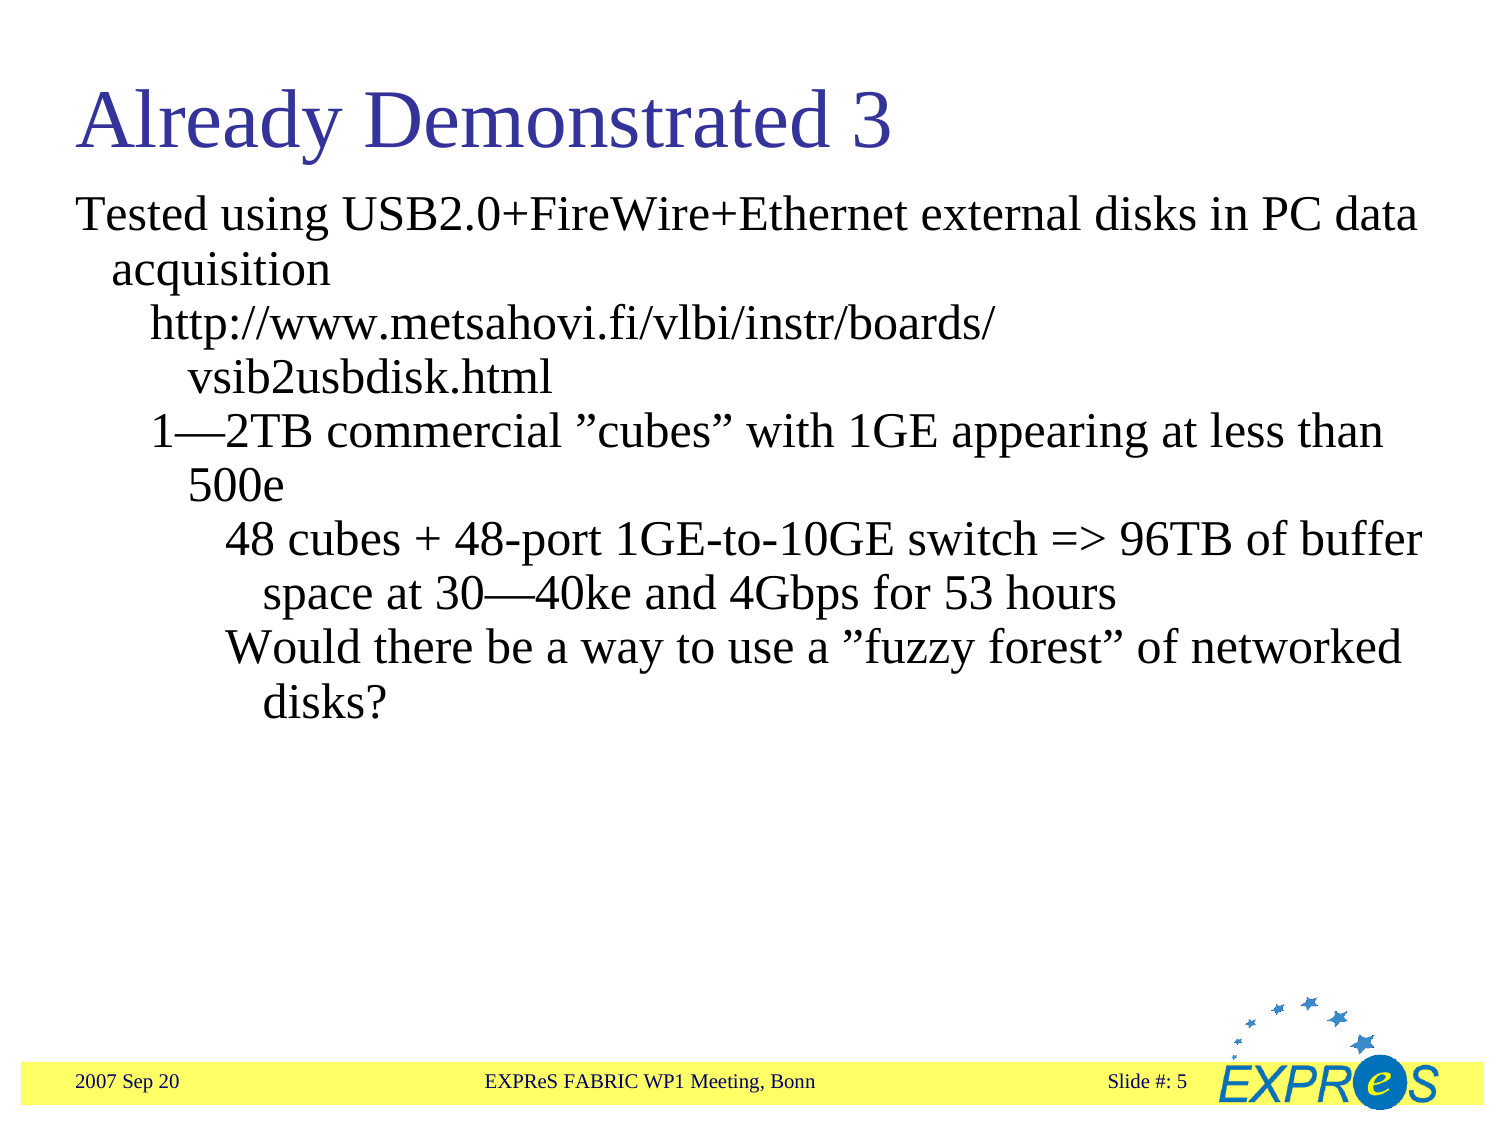

# Already Demonstrated 3
Tested using USB2.0+FireWire+Ethernet external disks in PC data acquisition
http://www.metsahovi.fi/vlbi/instr/boards/
vsib2usbdisk.html
1—2TB commercial ”cubes” with 1GE appearing at less than 500e
48 cubes + 48-port 1GE-to-10GE switch => 96TB of buffer space at 30—40ke and 4Gbps for 53 hours
Would there be a way to use a ”fuzzy forest” of networked disks?